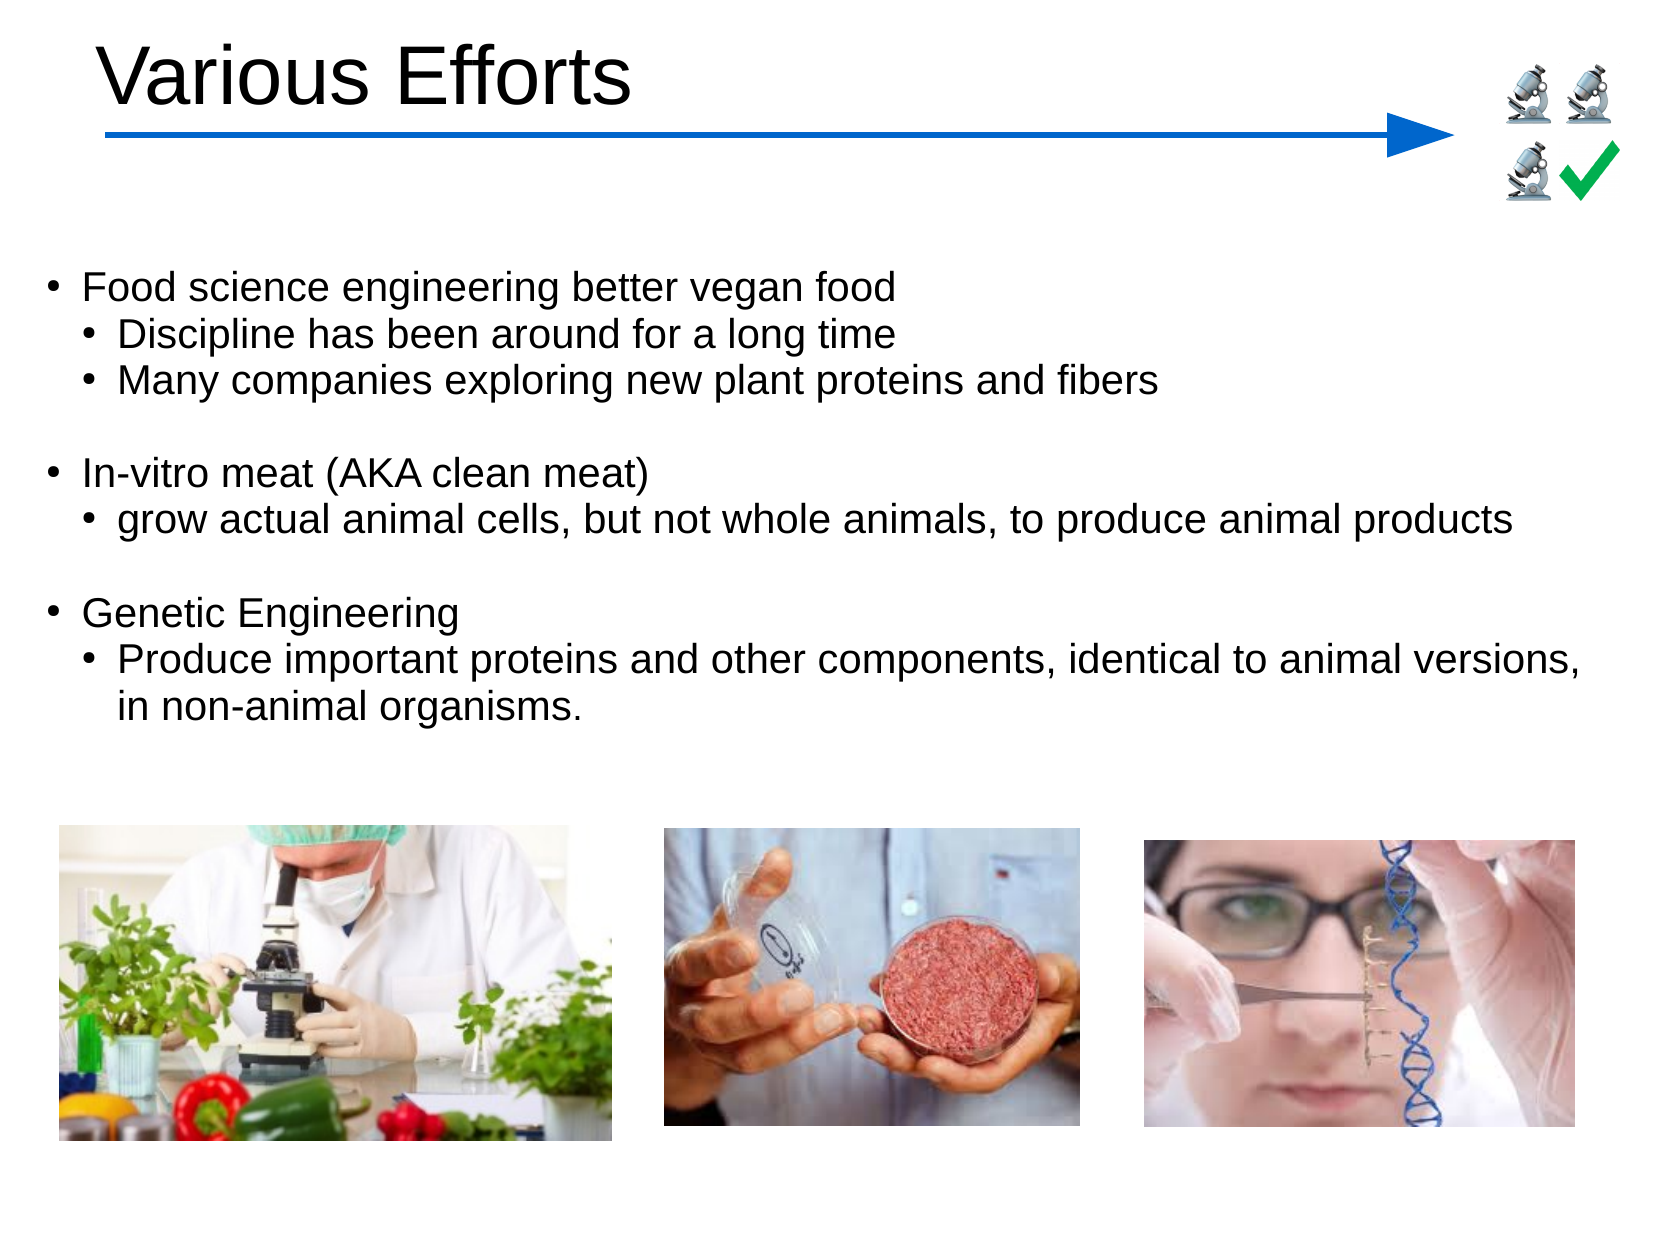

Various Efforts
Food science engineering better vegan food
Discipline has been around for a long time
Many companies exploring new plant proteins and fibers
In-vitro meat (AKA clean meat)
grow actual animal cells, but not whole animals, to produce animal products
Genetic Engineering
Produce important proteins and other components, identical to animal versions, in non-animal organisms.